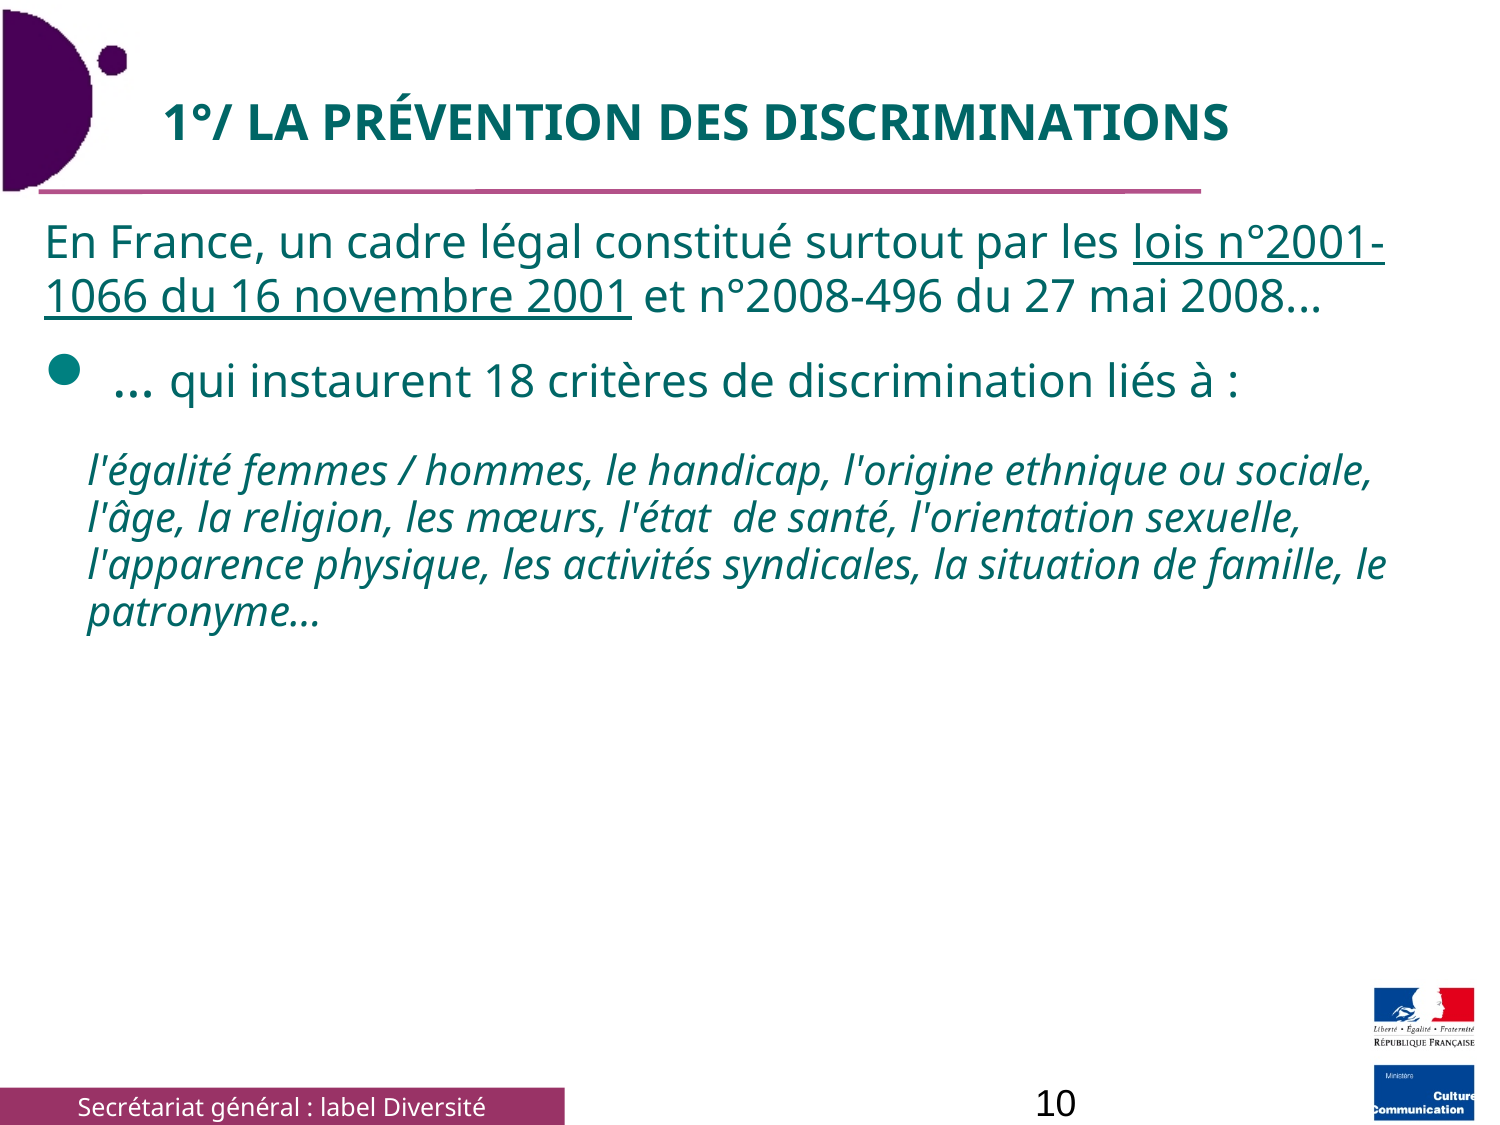

1°/ LA PRÉVENTION DES DISCRIMINATIONS
En France, un cadre légal constitué surtout par les lois n°2001-1066 du 16 novembre 2001 et n°2008-496 du 27 mai 2008...
 … qui instaurent 18 critères de discrimination liés à :
 	l'égalité femmes / hommes, le handicap, l'origine ethnique ou sociale, l'âge, la religion, les mœurs, l'état de santé, l'orientation sexuelle, l'apparence physique, les activités syndicales, la situation de famille, le patronyme...